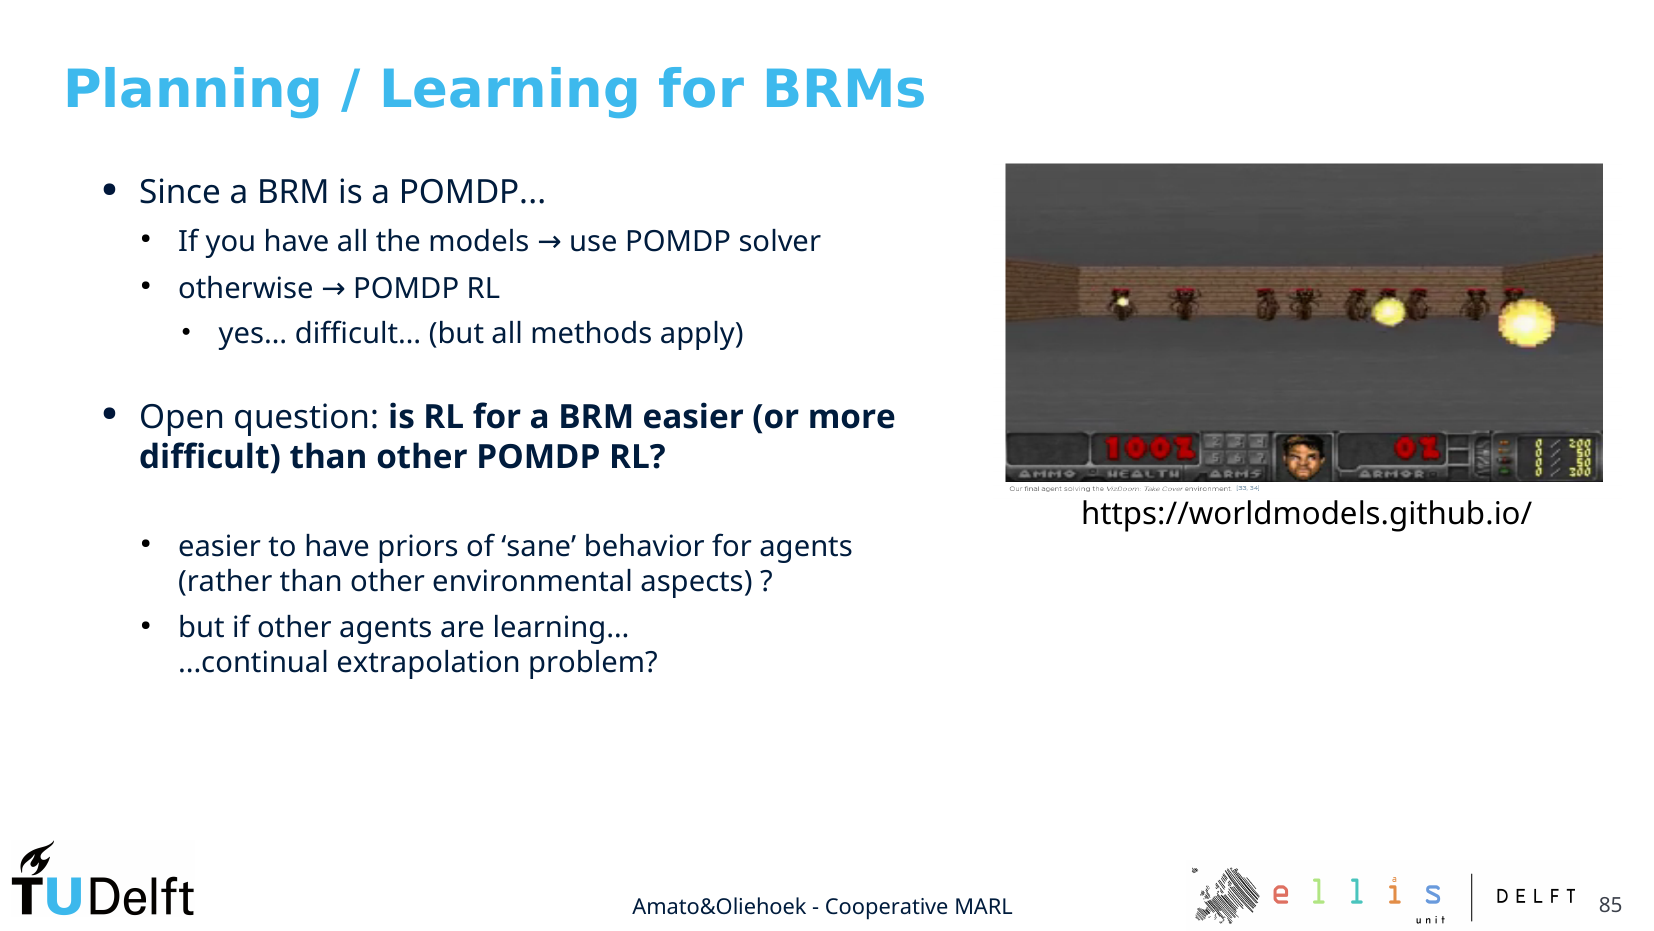

# Planning / Learning for BRMs
https://worldmodels.github.io/
Since a BRM is a POMDP...
If you have all the models → use POMDP solver
otherwise → POMDP RL
yes… difficult… (but all methods apply)
Open question: is RL for a BRM easier (or more difficult) than other POMDP RL?
easier to have priors of ‘sane’ behavior for agents
(rather than other environmental aspects) ?
but if other agents are learning…
...continual extrapolation problem?
Amato&Oliehoek - Cooperative MARL